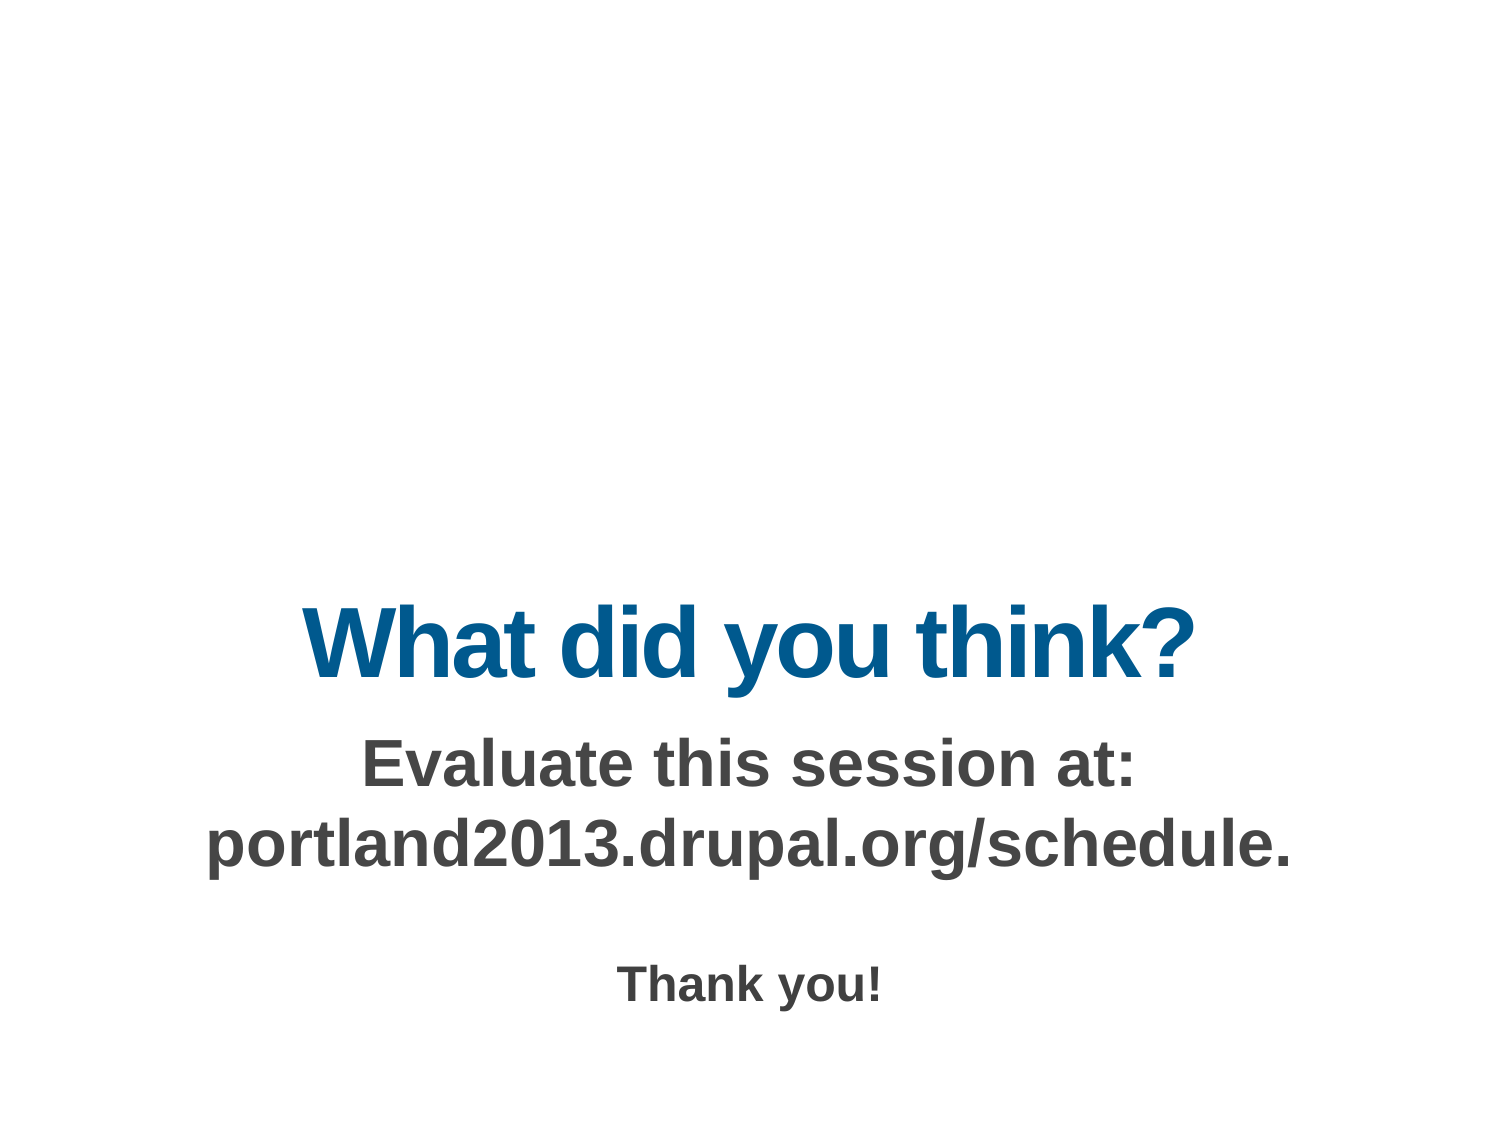

What did you think?
# Evaluate this session at: portland2013.drupal.org/schedule.
Thank you!
Building Bridges, Connecting Communities